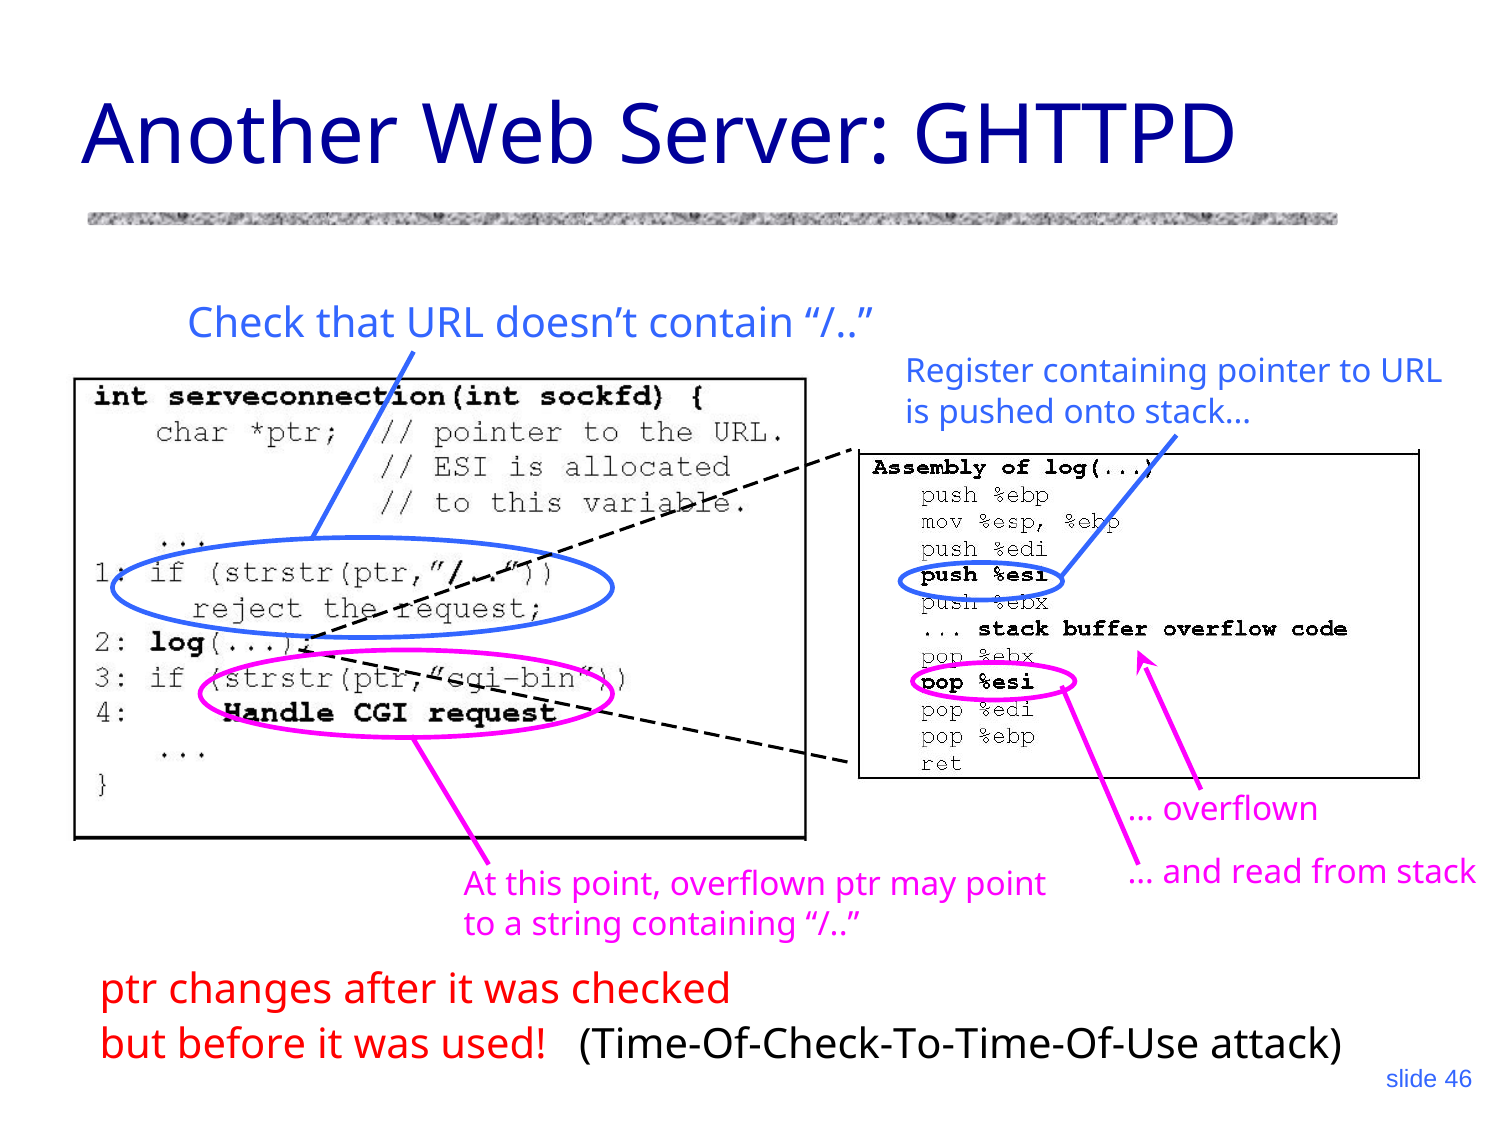

# Another Web Server: GHTTPD
Check that URL doesn’t contain “/..”
Register containing pointer to URL
is pushed onto stack…
At this point, overflown ptr may point
to a string containing “/..”
… overflown
… and read from stack
ptr changes after it was checked
but before it was used! (Time-Of-Check-To-Time-Of-Use attack)
slide